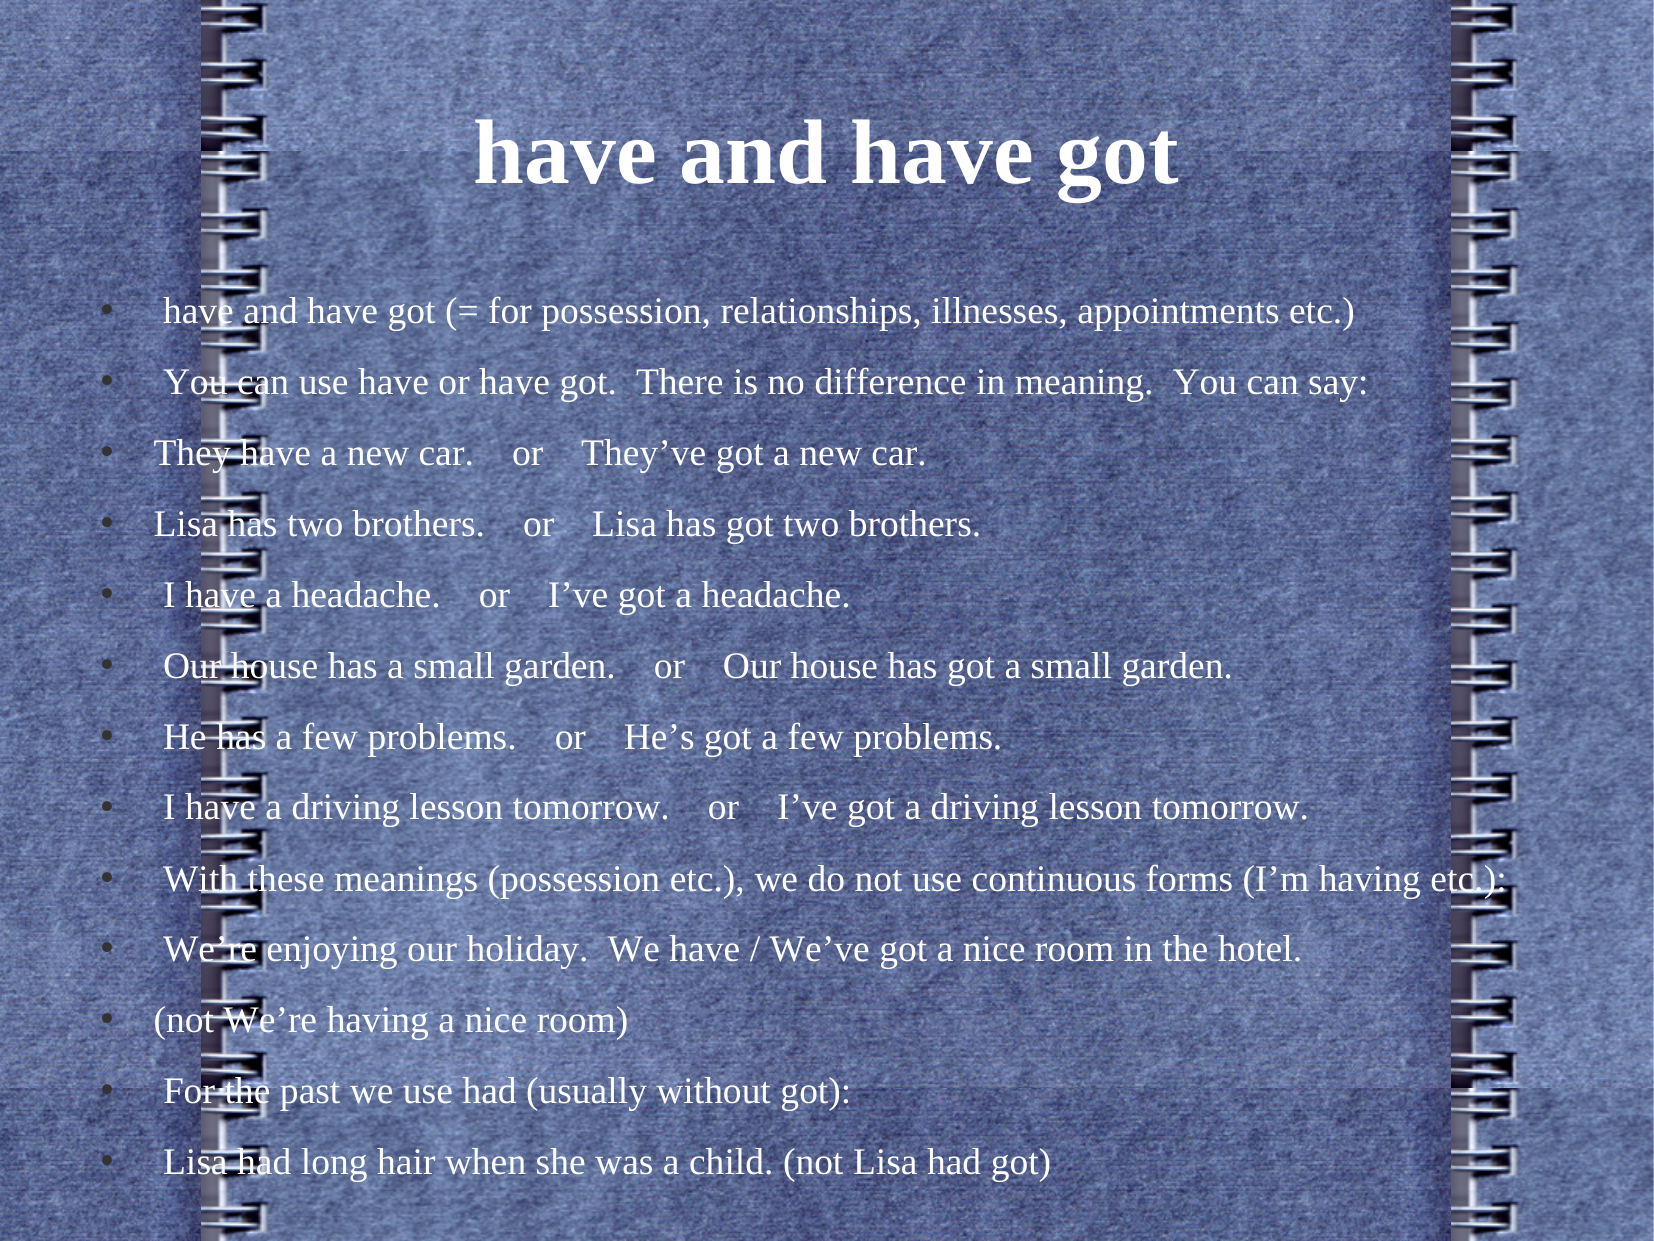

# have and have got
 have and have got (= for possession, relationships, illnesses, appointments etc.)
 You can use have or have got. There is no difference in meaning. You can say:
They have a new car. or They’ve got a new car.
Lisa has two brothers. or Lisa has got two brothers.
 I have a headache. or I’ve got a headache.
 Our house has a small garden. or Our house has got a small garden.
 He has a few problems. or He’s got a few problems.
 I have a driving lesson tomorrow. or I’ve got a driving lesson tomorrow.
 With these meanings (possession etc.), we do not use continuous forms (I’m having etc.):
 We’re enjoying our holiday. We have / We’ve got a nice room in the hotel.
(not We’re having a nice room)
 For the past we use had (usually without got):
 Lisa had long hair when she was a child. (not Lisa had got)